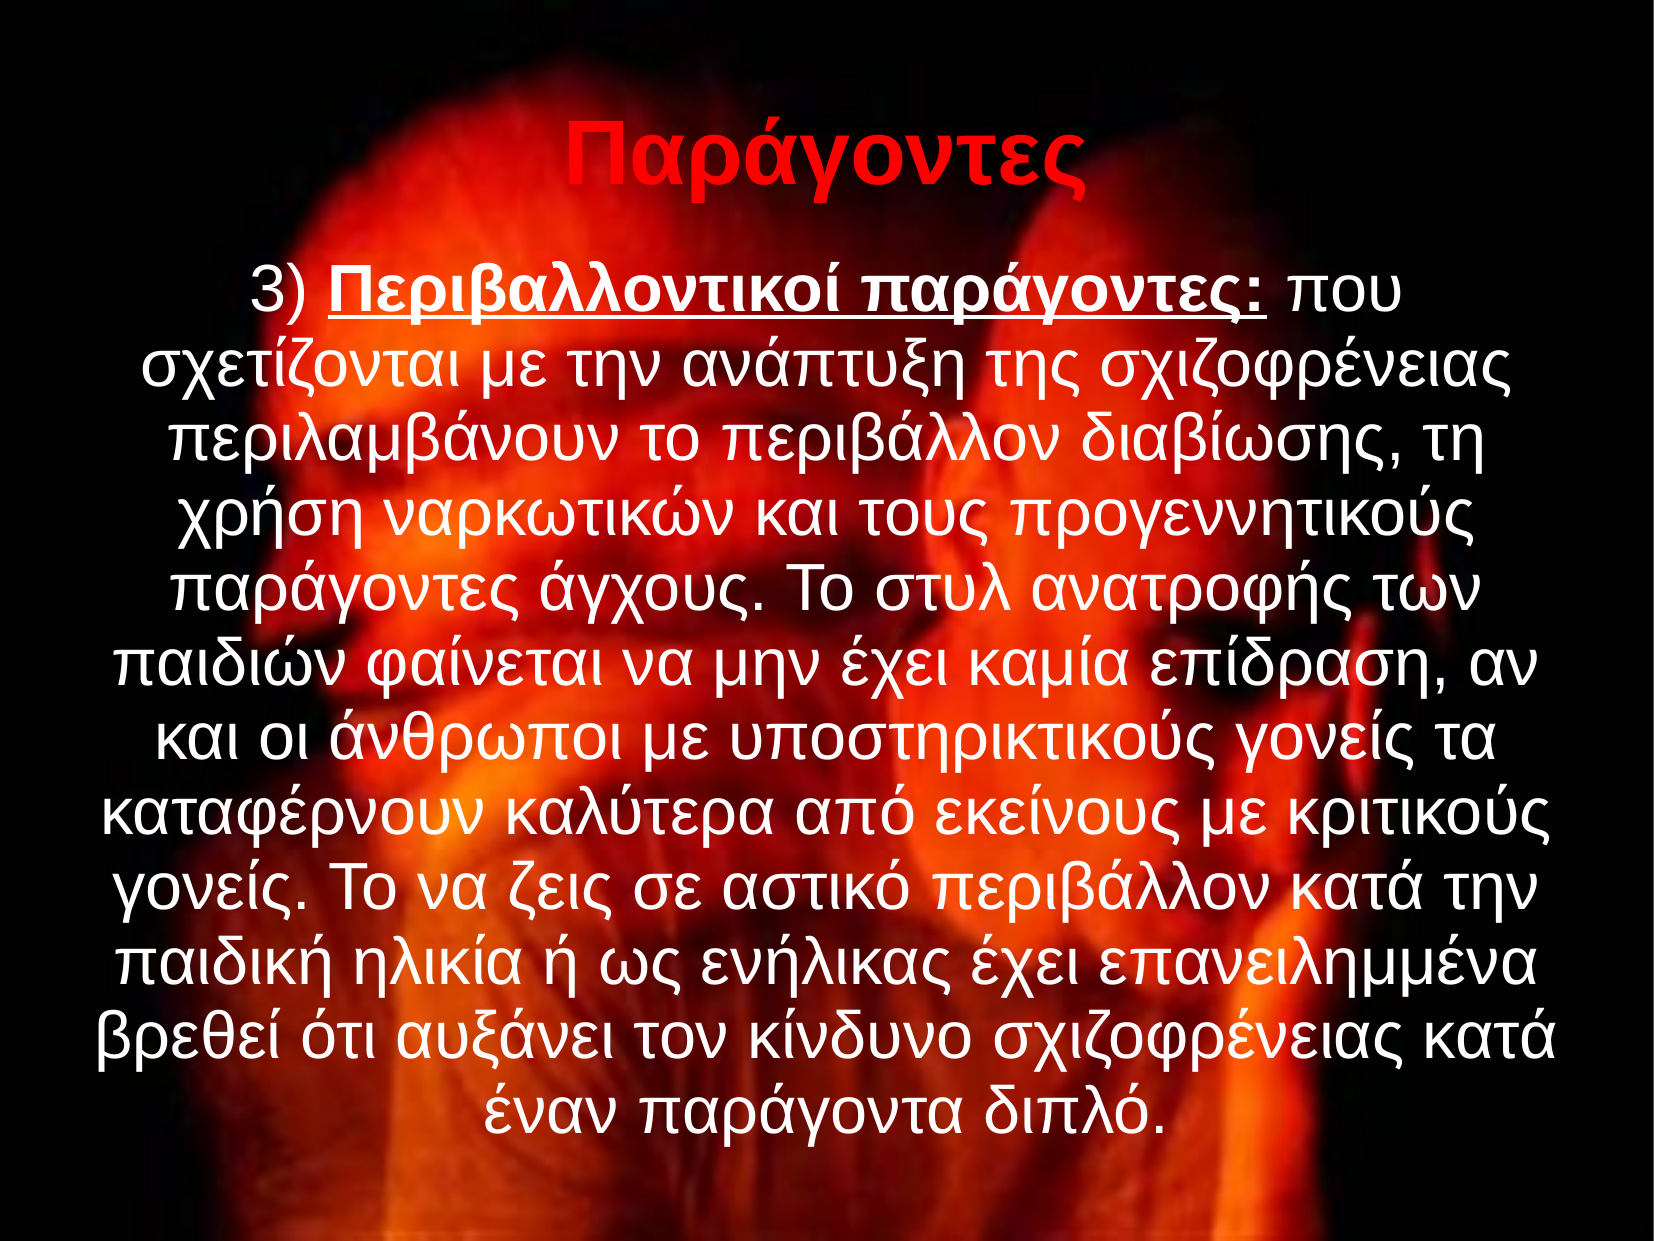

# Παράγοντες
3) Περιβαλλοντικοί παράγοντες: που σχετίζονται με την ανάπτυξη της σχιζοφρένειας περιλαμβάνουν το περιβάλλον διαβίωσης, τη χρήση ναρκωτικών και τους προγεννητικούς παράγοντες άγχους. Το στυλ ανατροφής των παιδιών φαίνεται να μην έχει καμία επίδραση, αν και οι άνθρωποι με υποστηρικτικούς γονείς τα καταφέρνουν καλύτερα από εκείνους με κριτικούς γονείς. Το να ζεις σε αστικό περιβάλλον κατά την παιδική ηλικία ή ως ενήλικας έχει επανειλημμένα βρεθεί ότι αυξάνει τον κίνδυνο σχιζοφρένειας κατά έναν παράγοντα διπλό.